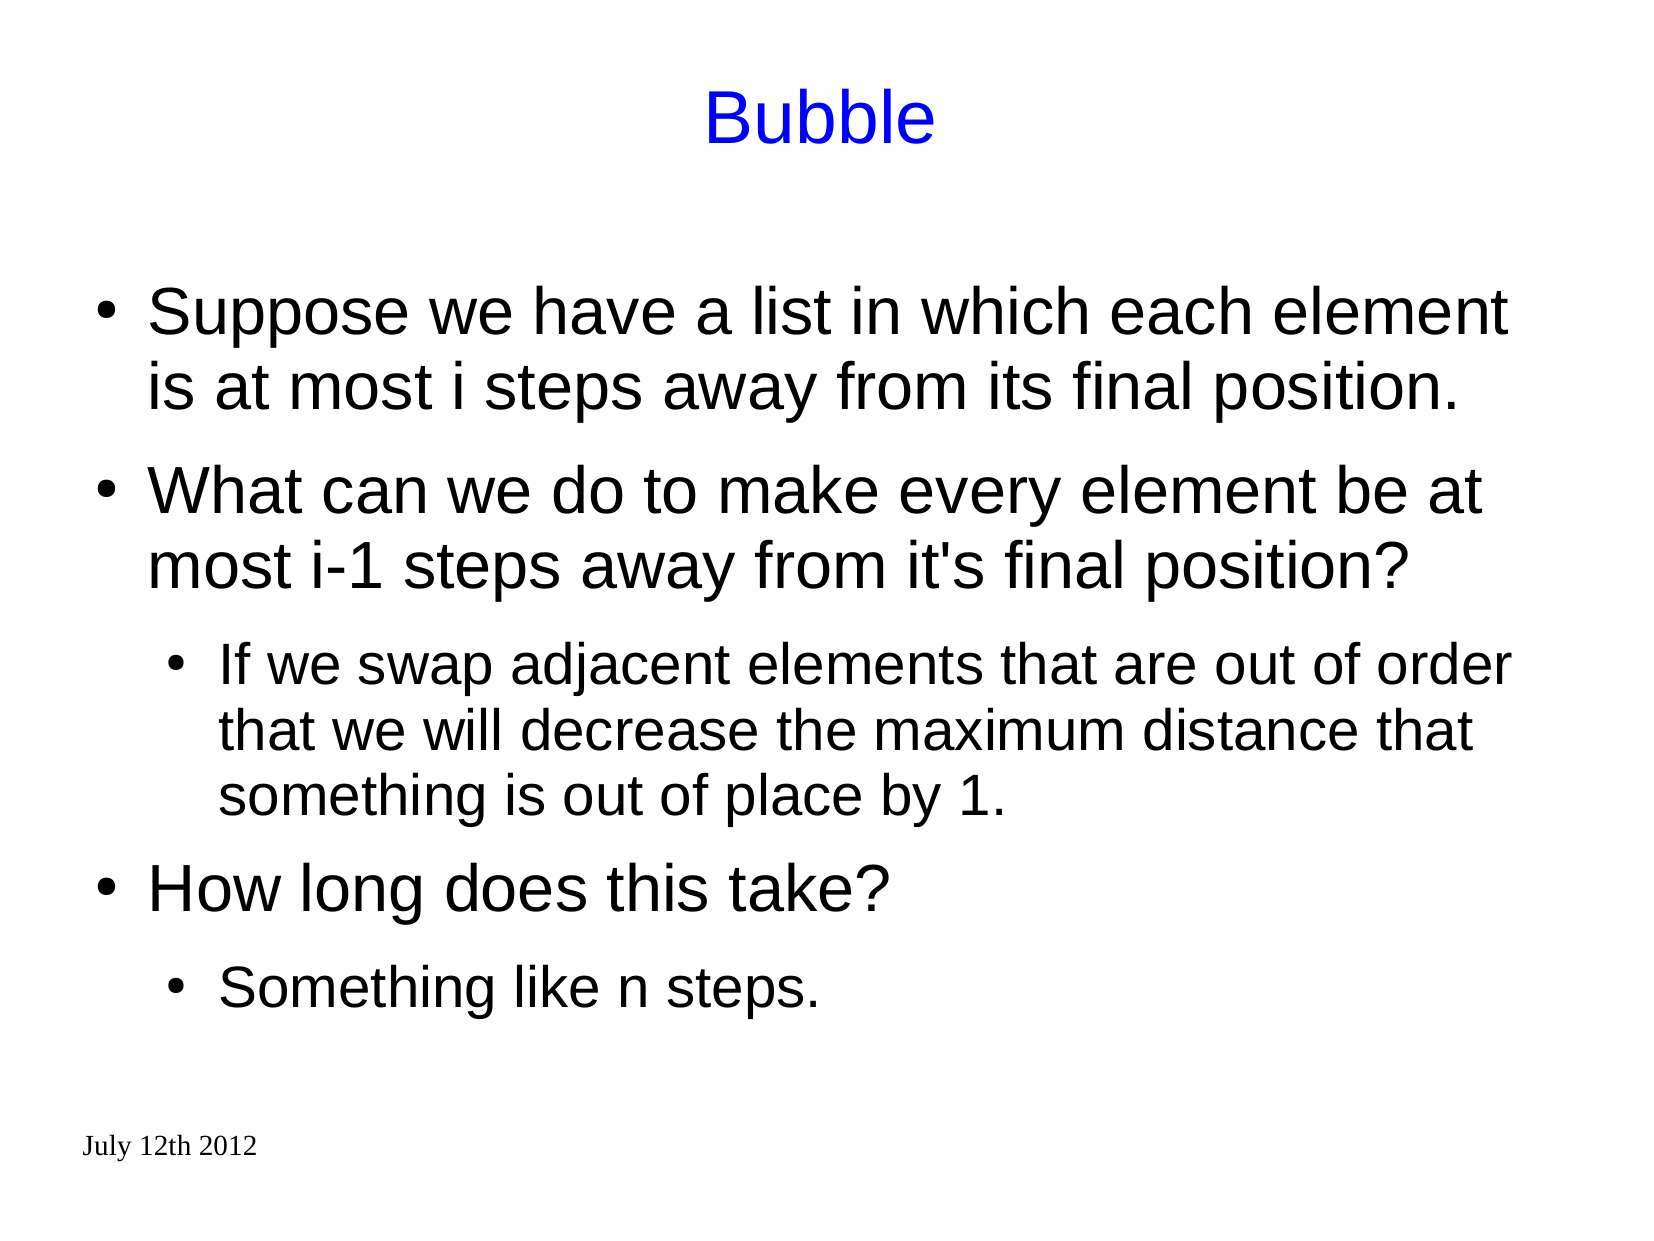

# Bubble
Suppose we have a list in which each element is at most i steps away from its final position.
What can we do to make every element be at most i-1 steps away from it's final position?
If we swap adjacent elements that are out of order that we will decrease the maximum distance that something is out of place by 1.
How long does this take?
Something like n steps.
July 12th 2012